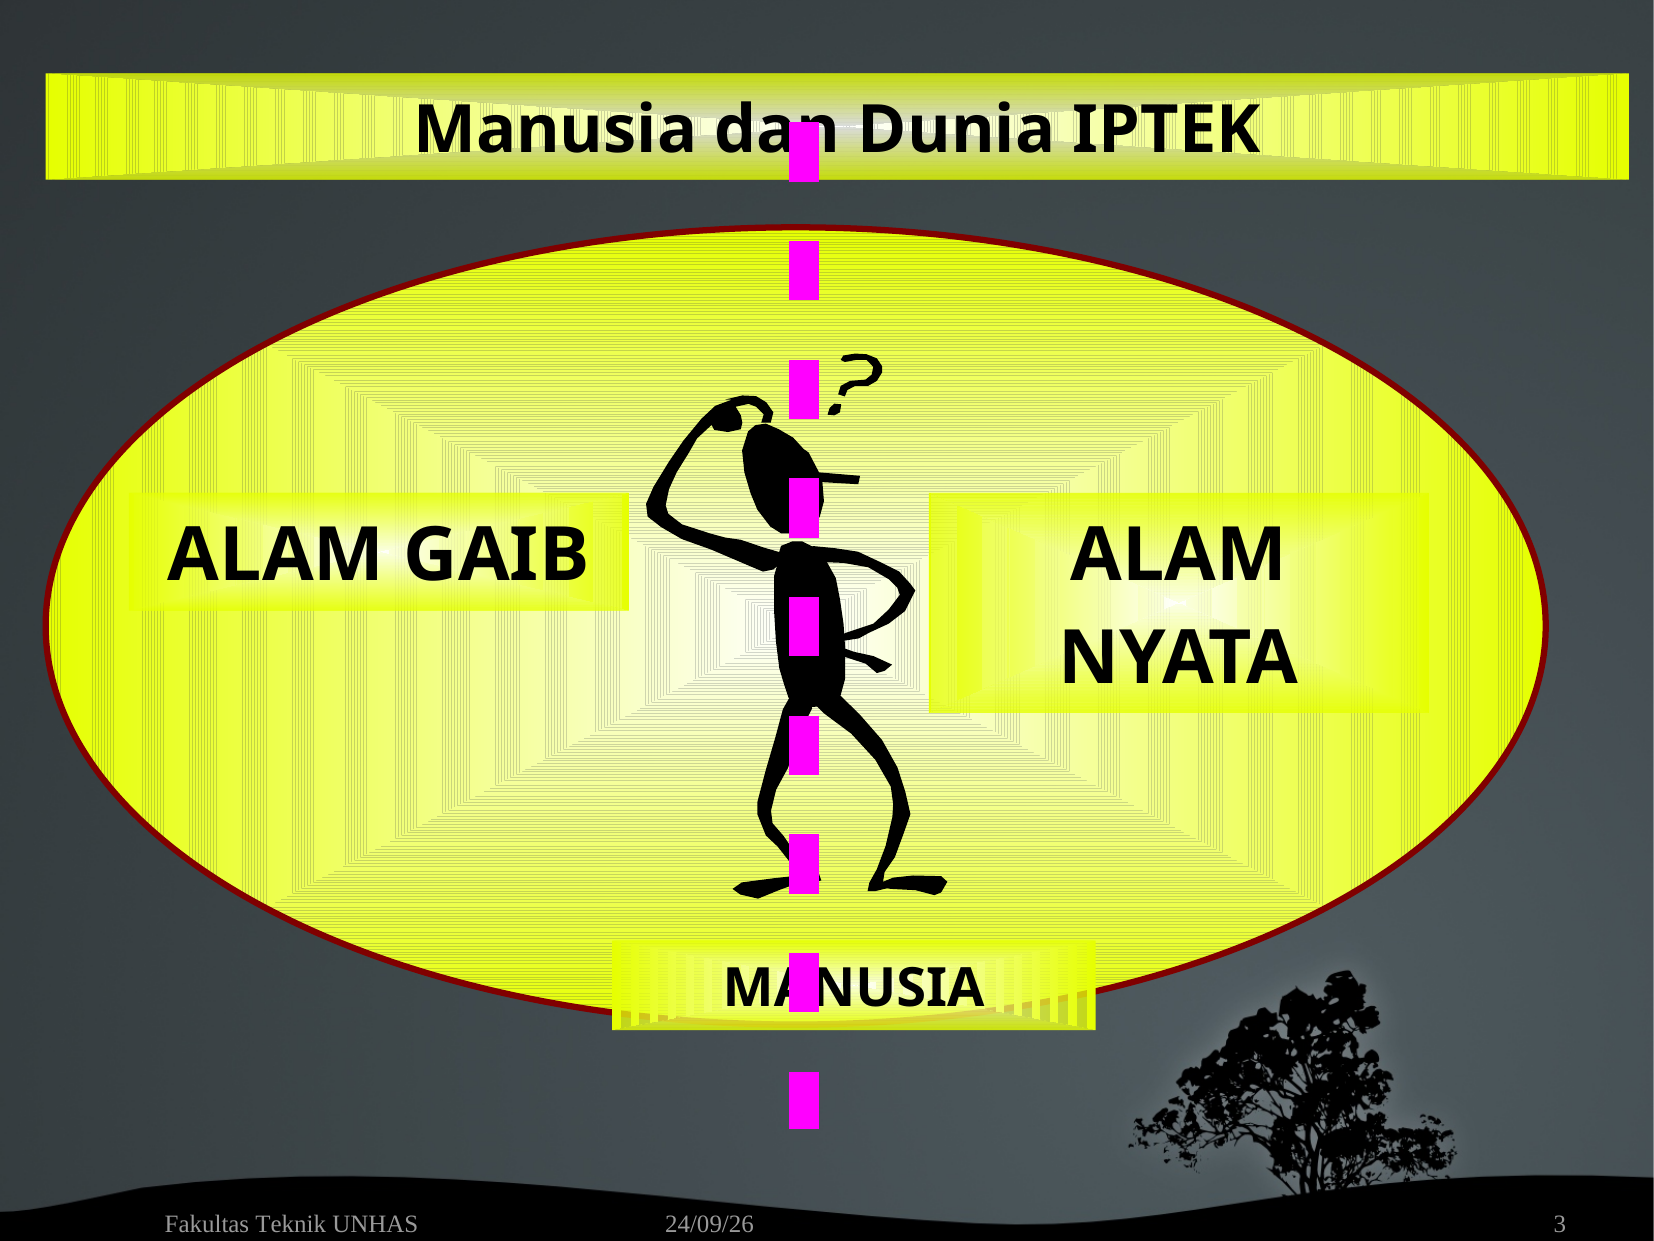

Manusia dan Dunia IPTEK
ALAM GAIB
ALAM NYATA
MANUSIA
Fakultas Teknik UNHAS
3